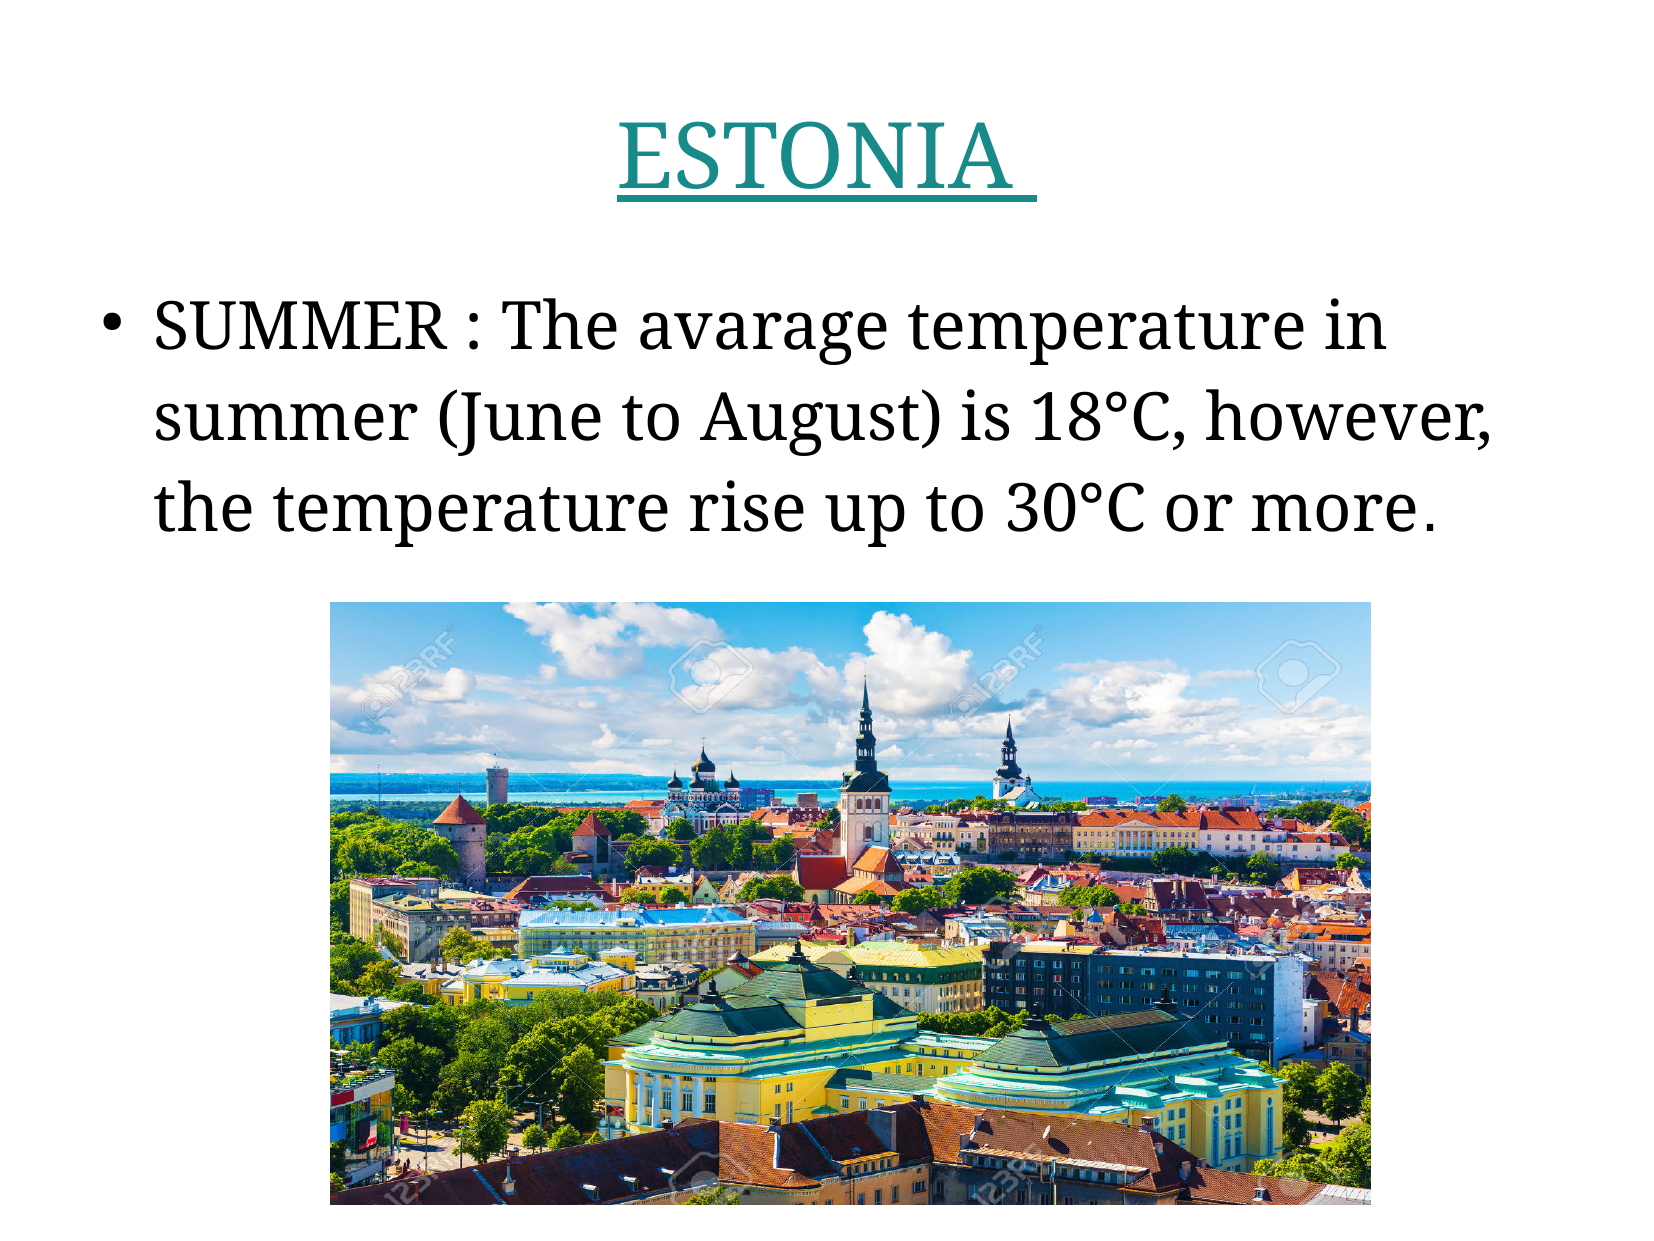

ESTONIA
# SUMMER : The avarage temperature in summer (June to August) is 18°C, however, the temperature rise up to 30°C or more.